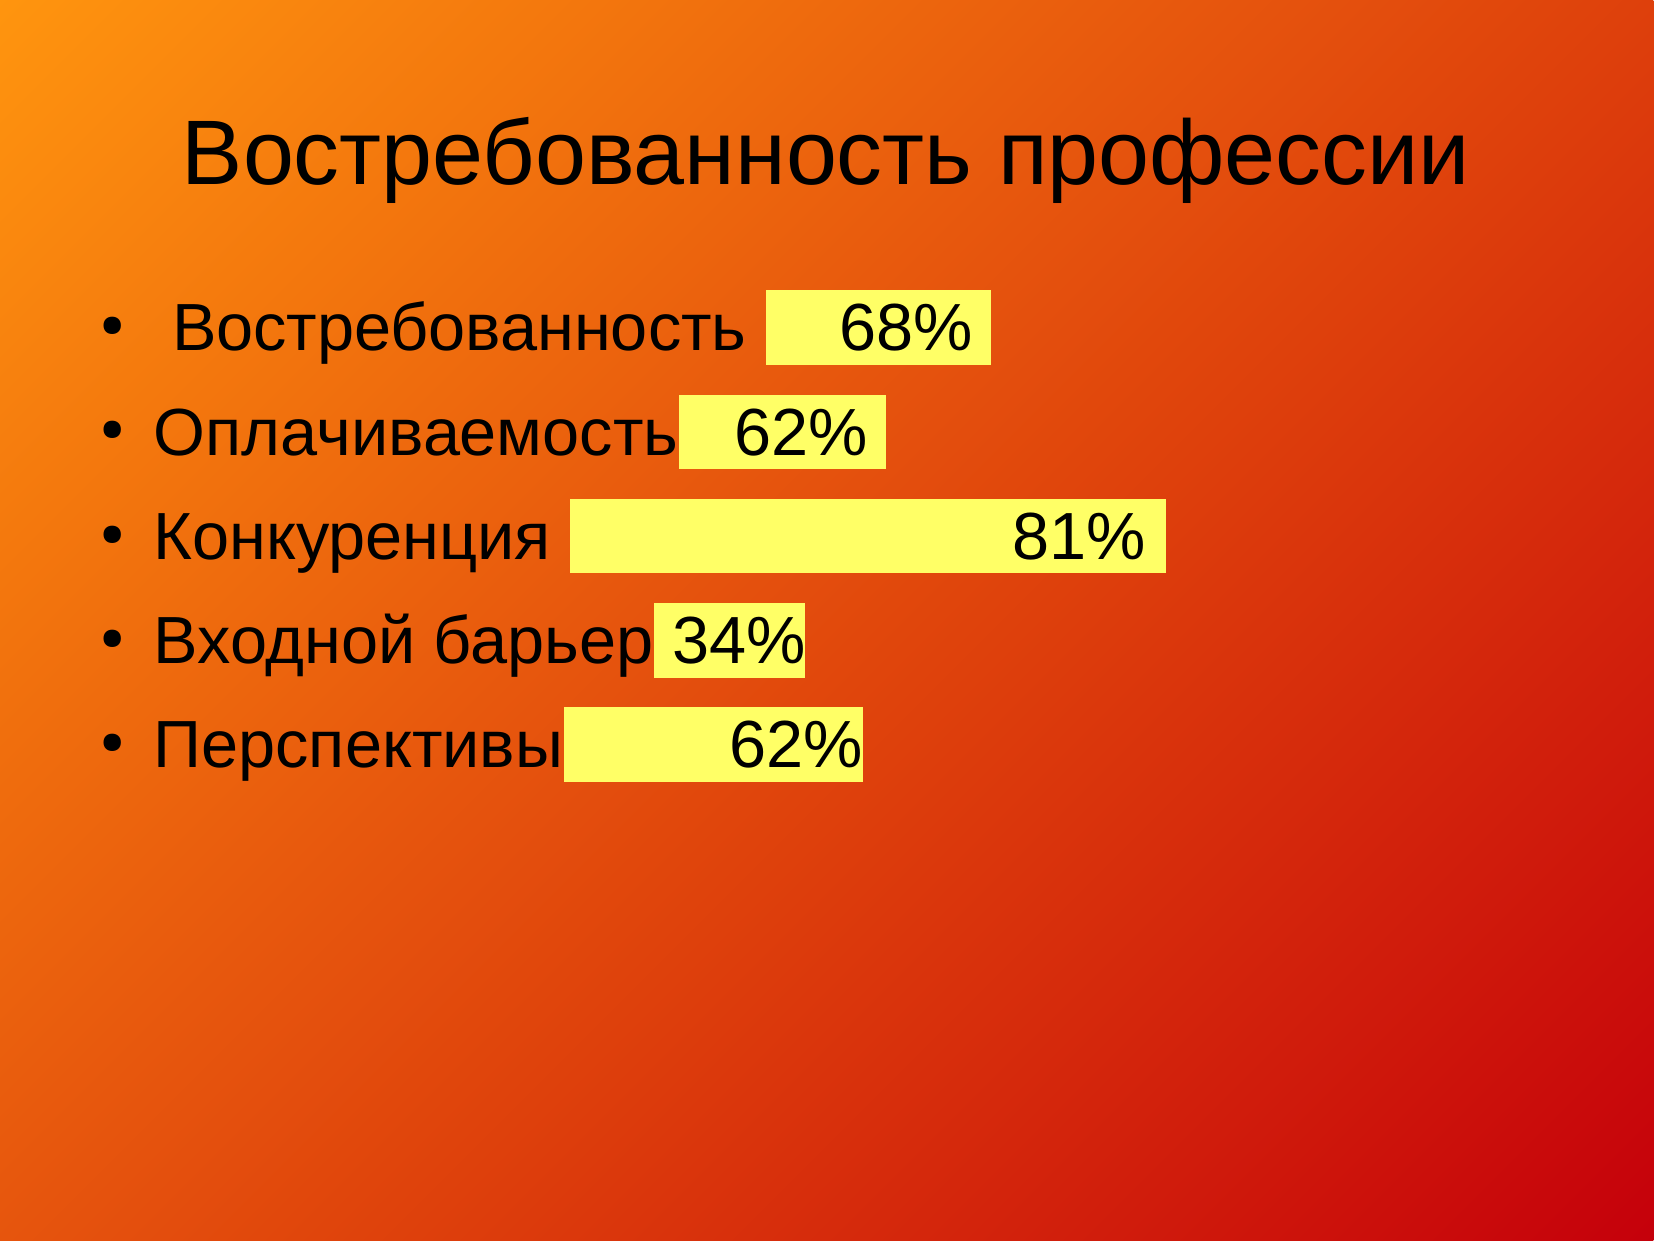

# Востребованность профессии
 Востребованность 68%
Оплачиваемость 62%
Конкуренция 81%
Входной барьер 34%
Перспективы 62%